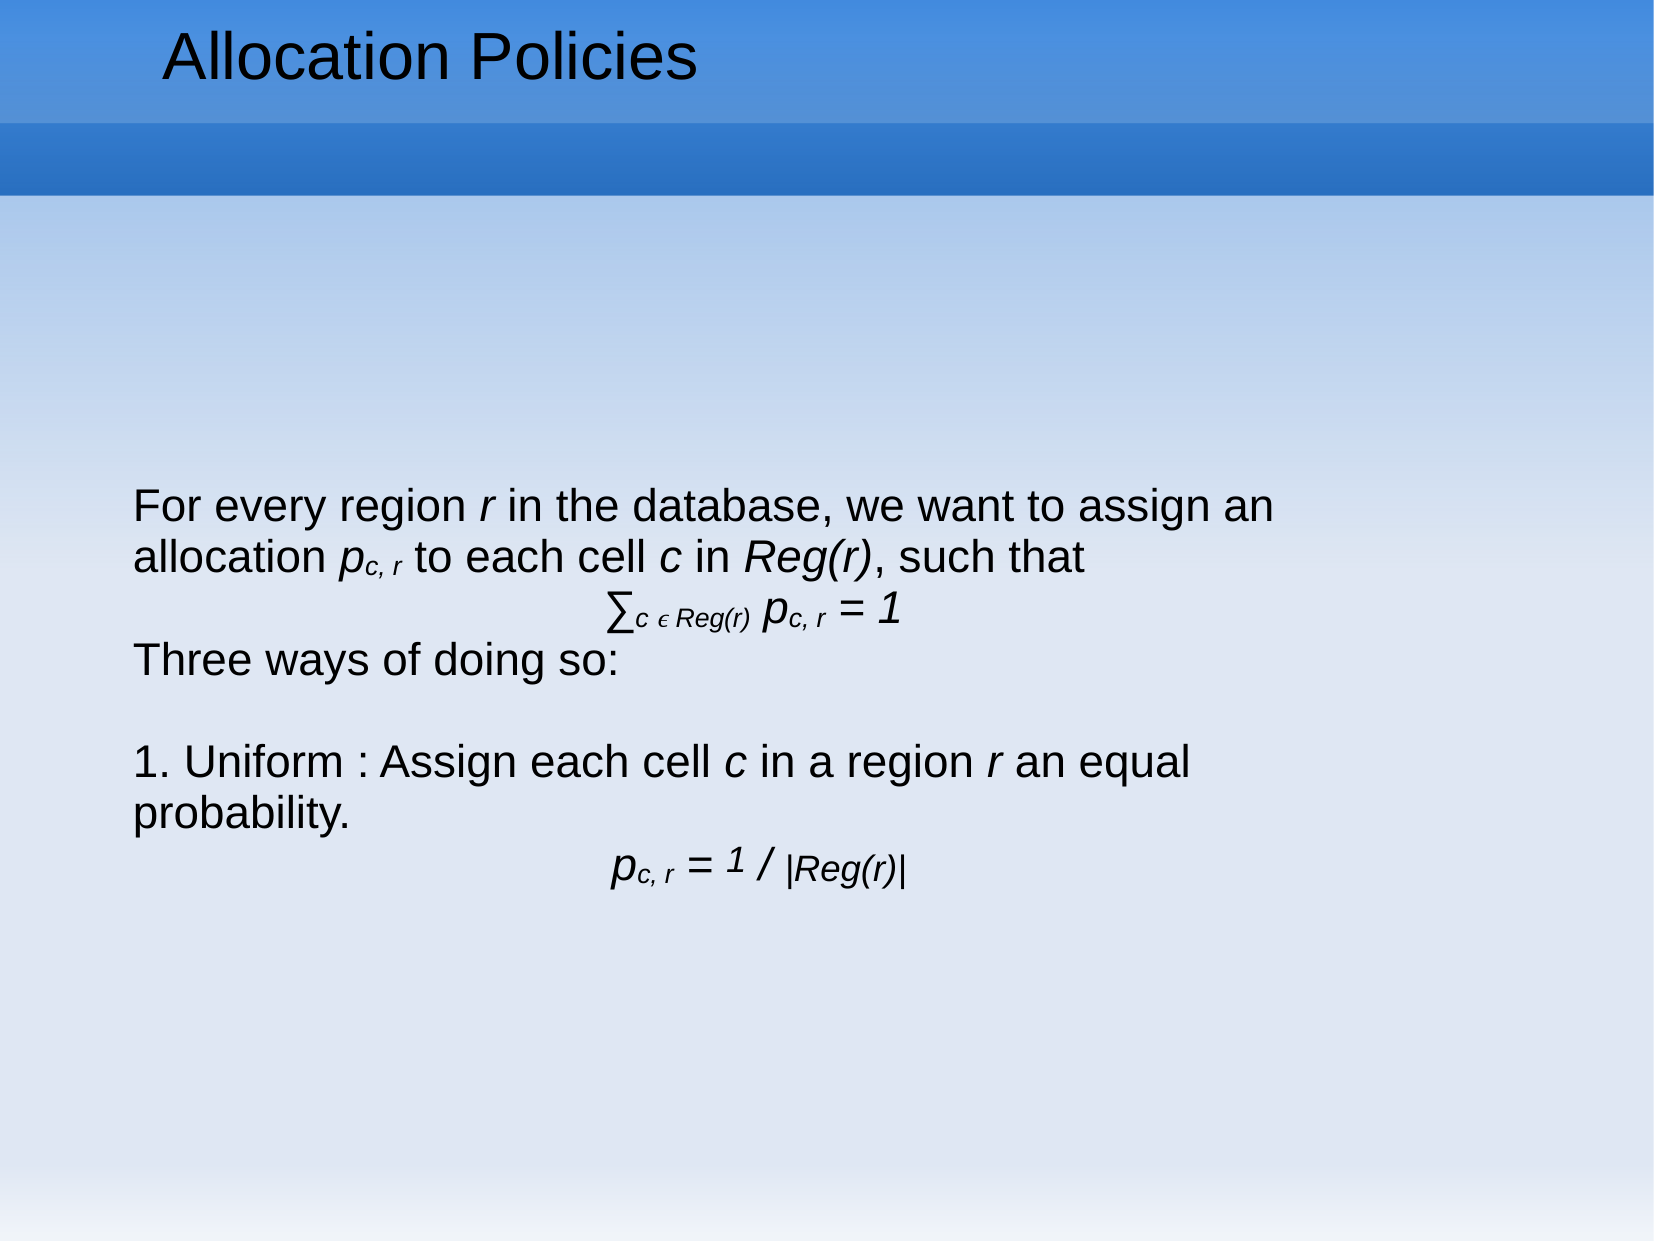

Allocation Policies
For every region r in the database, we want to assign an allocation pc, r to each cell c in Reg(r), such that
∑c  Reg(r) pc, r = 1
Three ways of doing so:
1. Uniform : Assign each cell c in a region r an equal probability.
 pc, r = 1 / |Reg(r)|